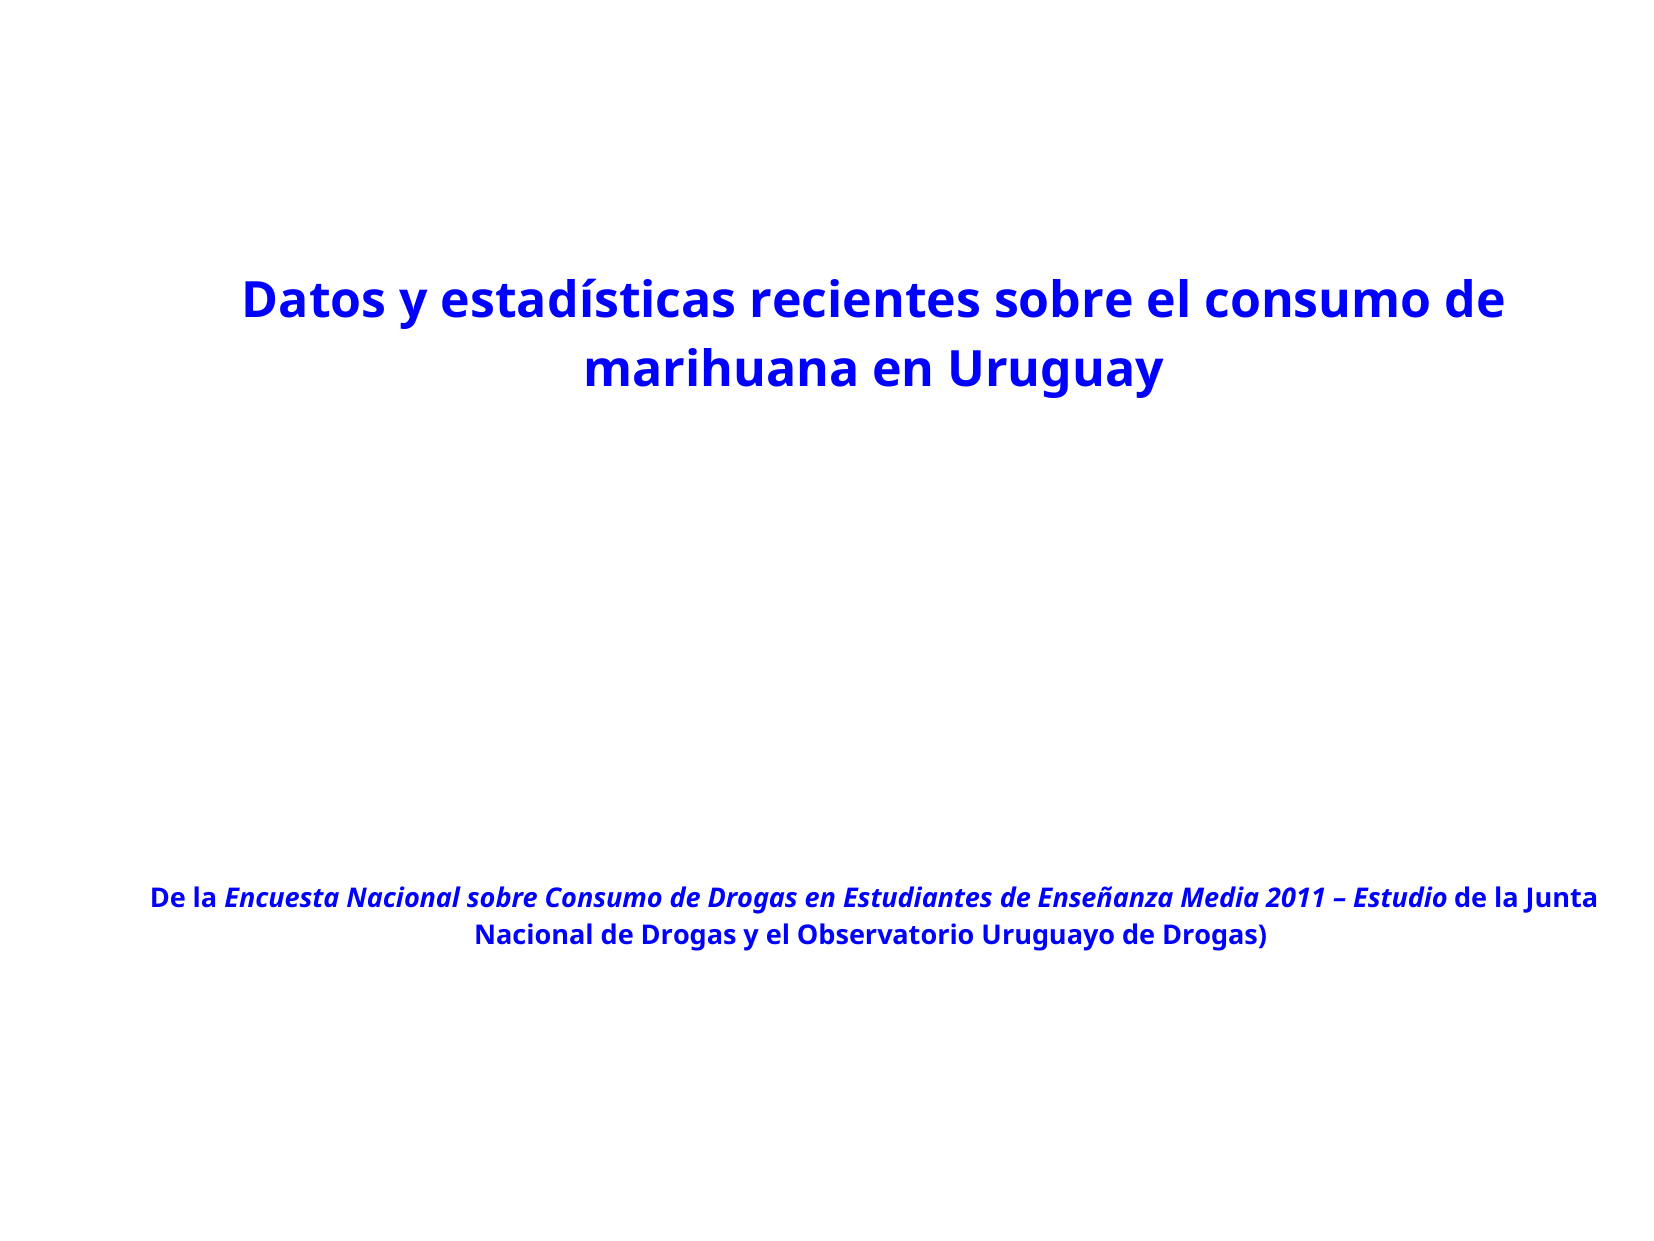

# Datos y estadísticas recientes sobre el consumo de marihuana en Uruguay De la Encuesta Nacional sobre Consumo de Drogas en Estudiantes de Enseñanza Media 2011 – Estudio de la Junta Nacional de Drogas y el Observatorio Uruguayo de Drogas)